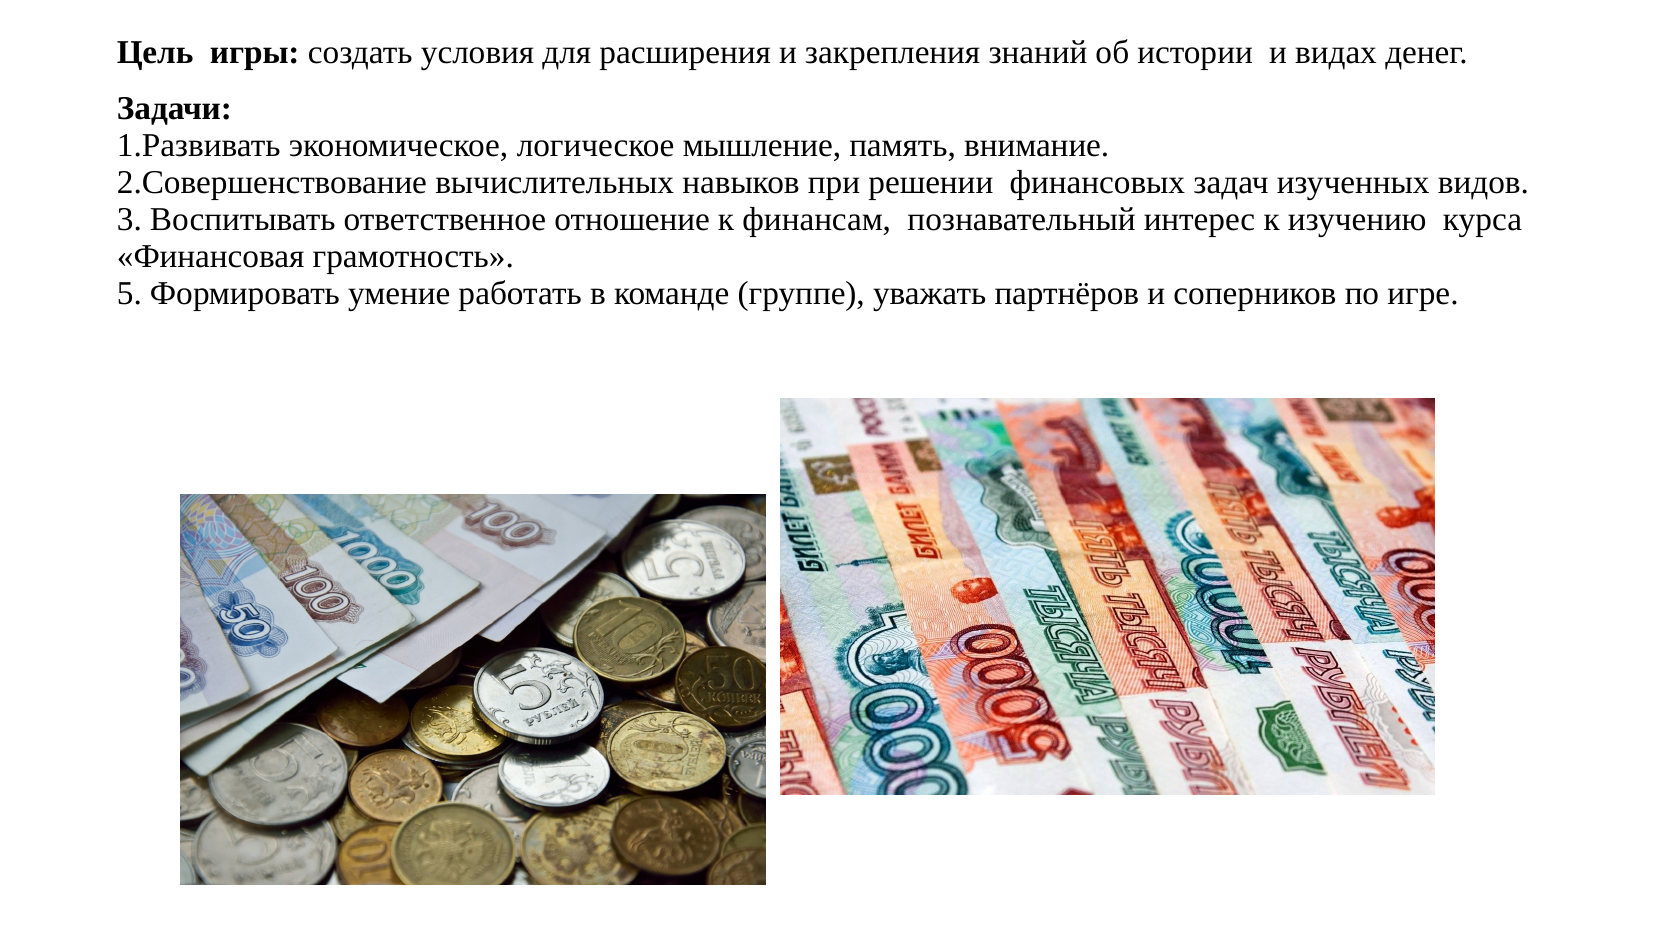

#
Цель игры: создать условия для расширения и закрепления знаний об истории и видах денег.
Задачи:
1.Развивать экономическое, логическое мышление, память, внимание.
2.Совершенствование вычислительных навыков при решении финансовых задач изученных видов.
3. Воспитывать ответственное отношение к финансам, познавательный интерес к изучению курса «Финансовая грамотность».
5. Формировать умение работать в команде (группе), уважать партнёров и соперников по игре.